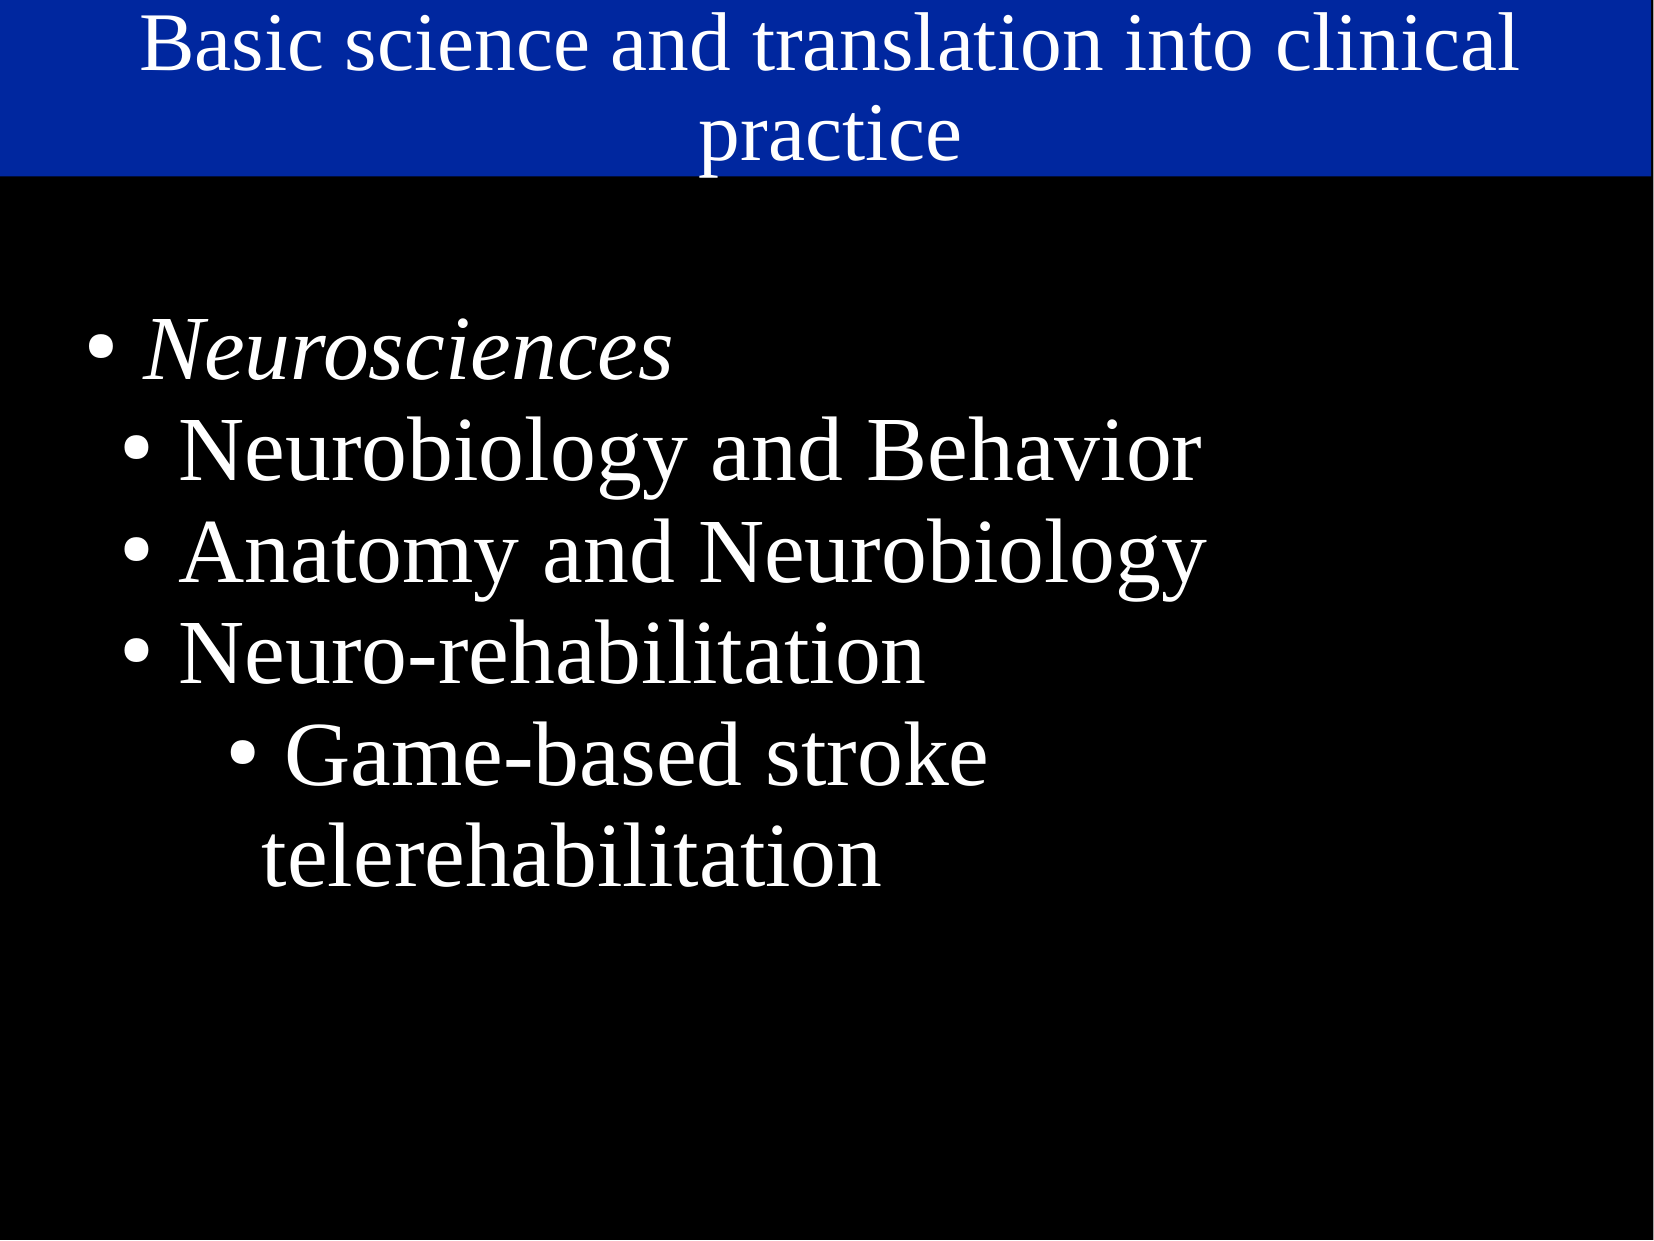

# Basic science and translation into clinical practice
 Neurosciences
 Neurobiology and Behavior
 Anatomy and Neurobiology
 Neuro-rehabilitation
 Game-based stroke telerehabilitation